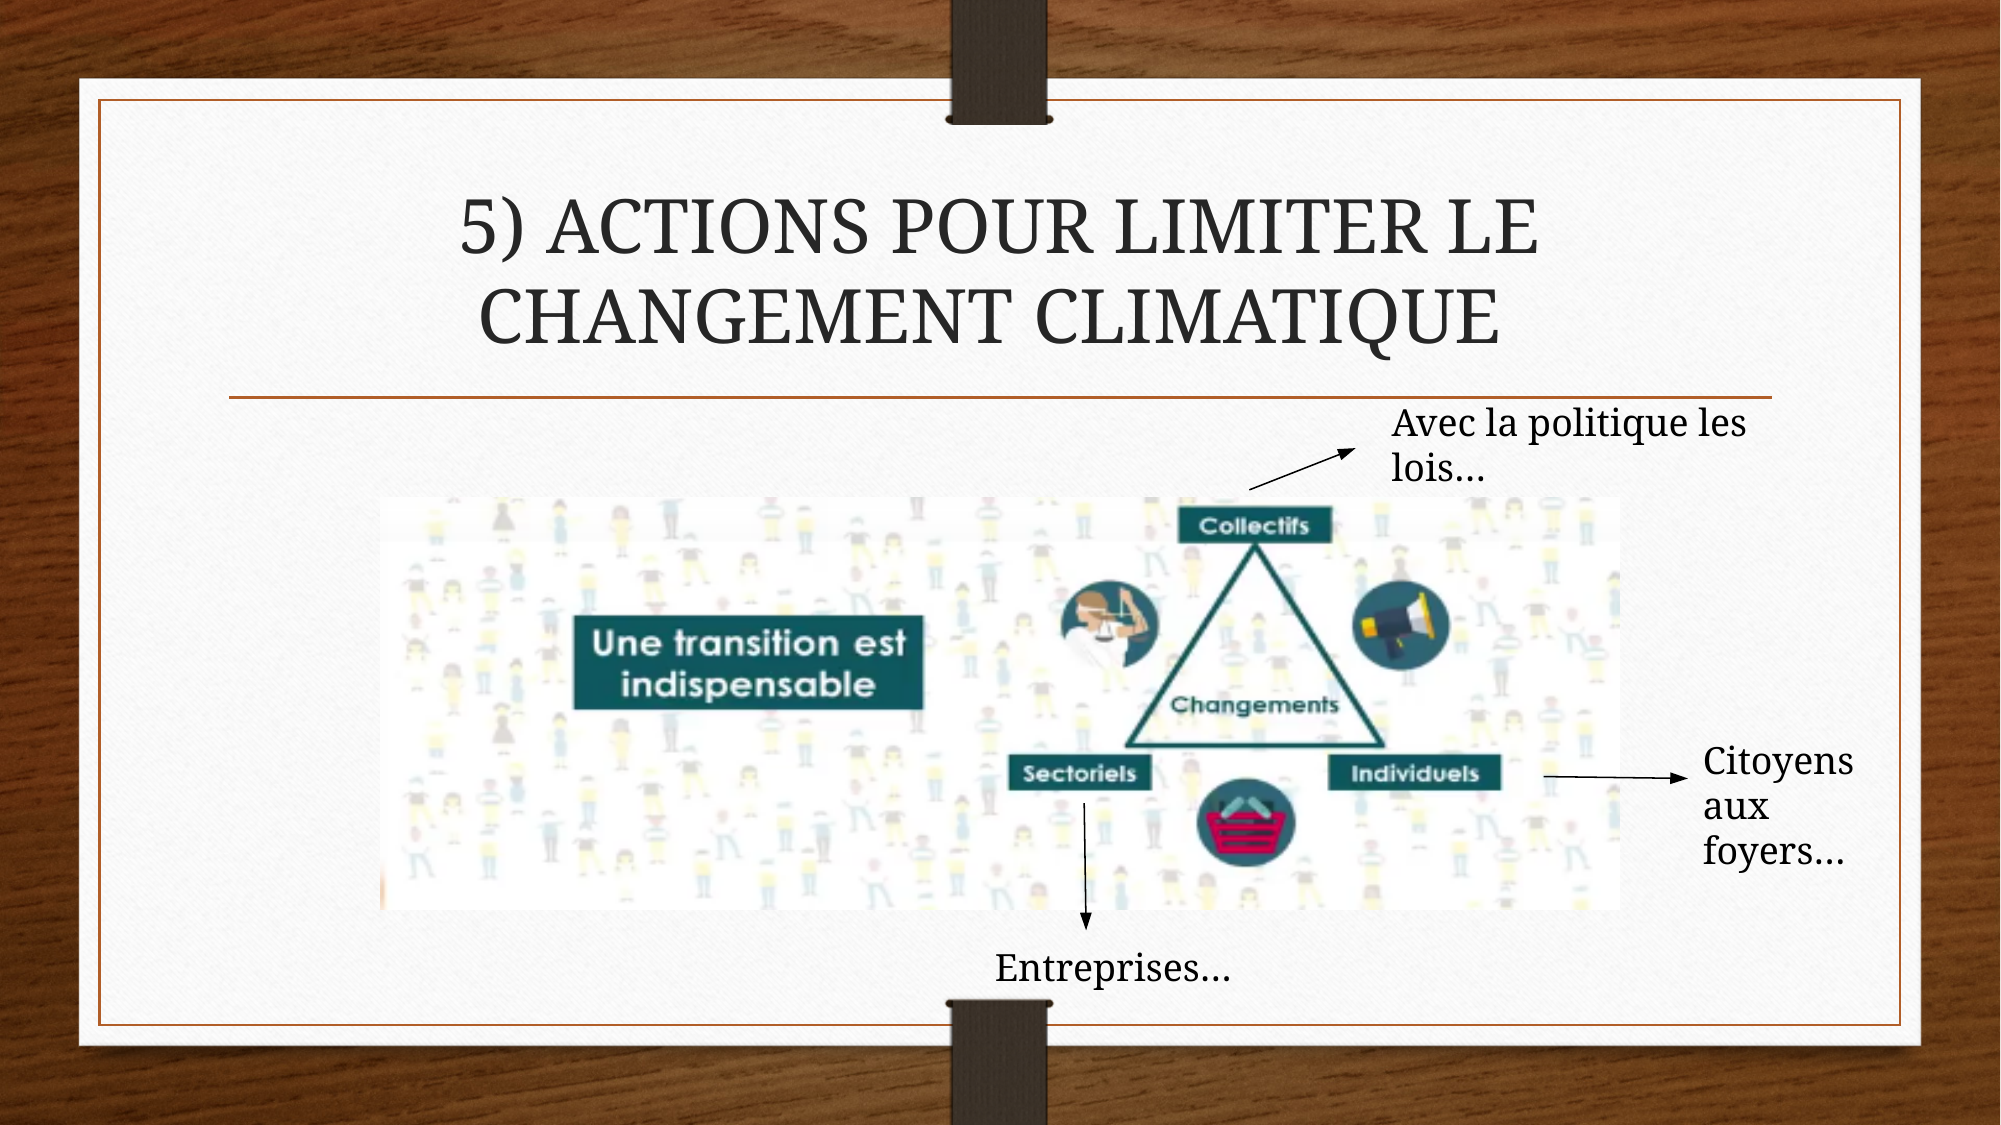

# 5) ACTIONS POUR LIMITER LE CHANGEMENT CLIMATIQUE
Avec la politique les lois…
Citoyens aux foyers…
Entreprises…